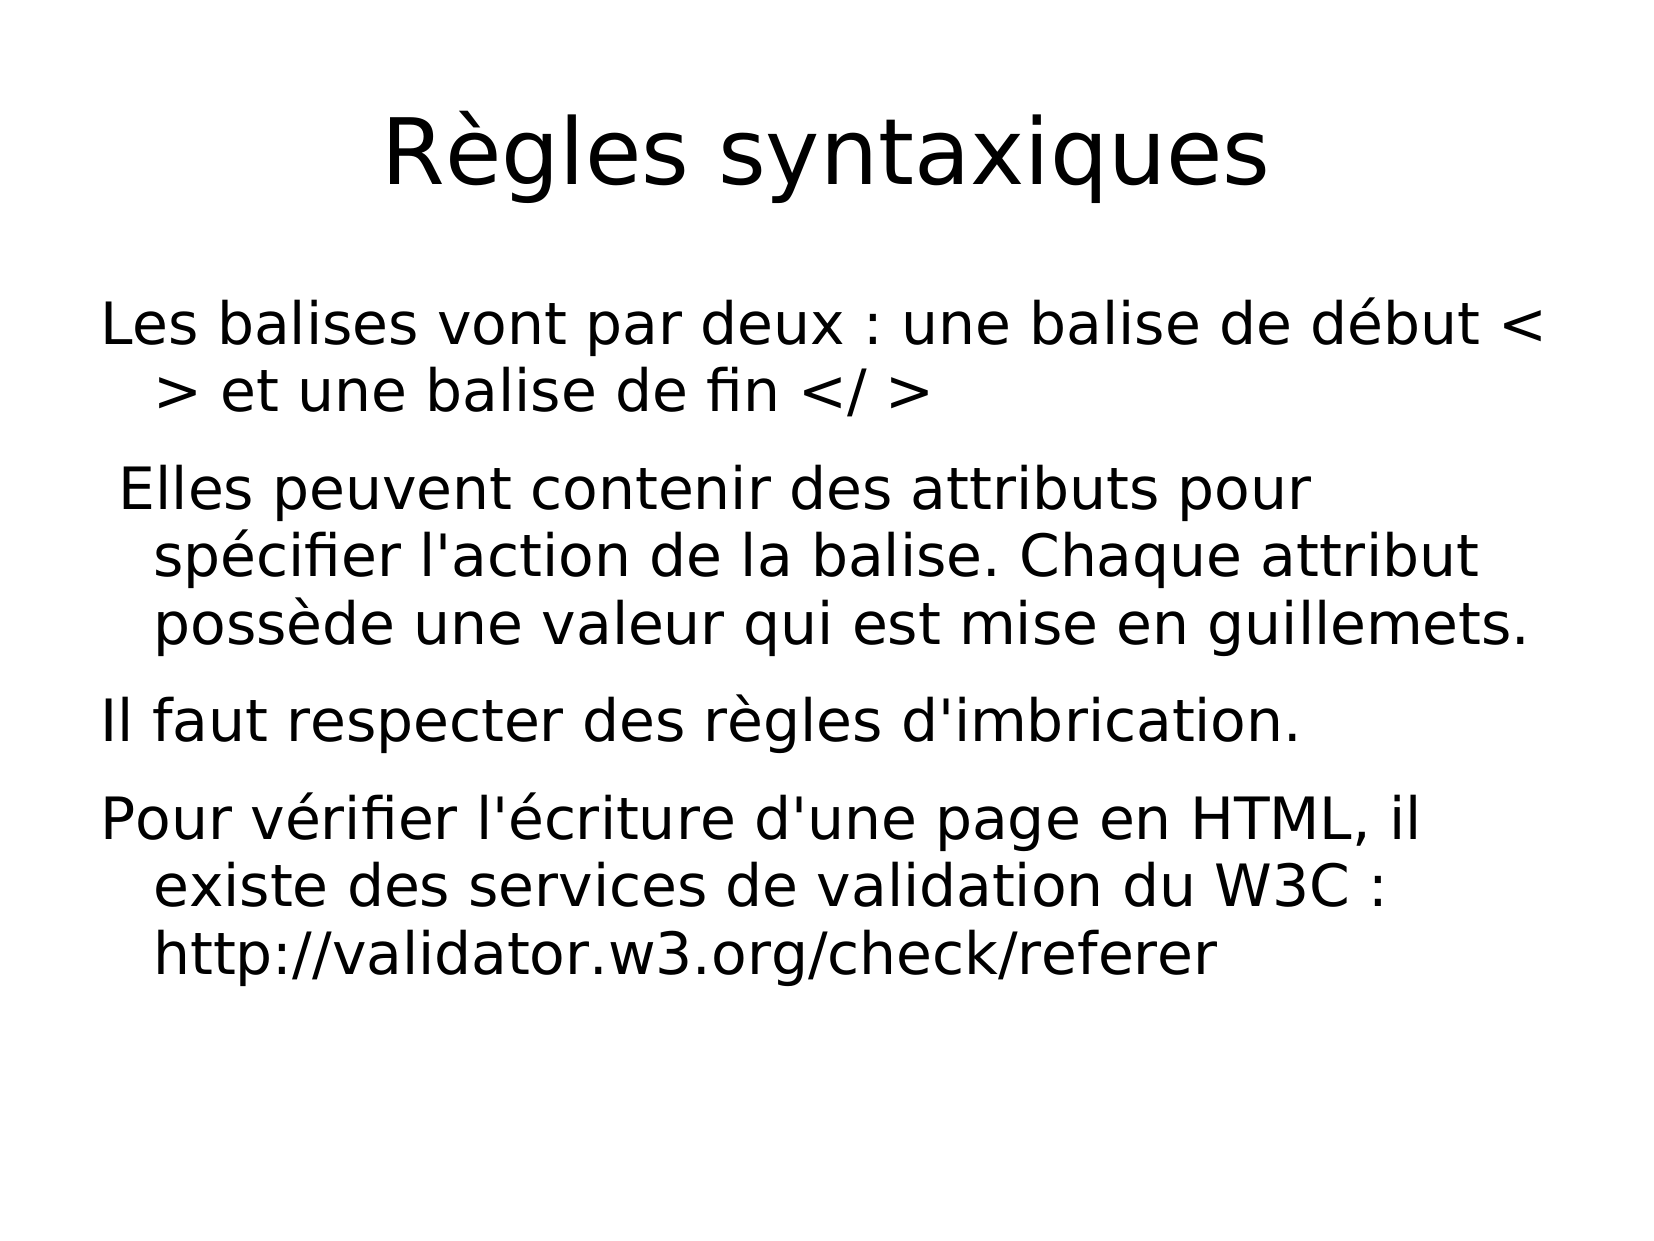

# Règles syntaxiques
Les balises vont par deux : une balise de début < > et une balise de fin </ >
 Elles peuvent contenir des attributs pour spécifier l'action de la balise. Chaque attribut possède une valeur qui est mise en guillemets.
Il faut respecter des règles d'imbrication.
Pour vérifier l'écriture d'une page en HTML, il existe des services de validation du W3C : http://validator.w3.org/check/referer